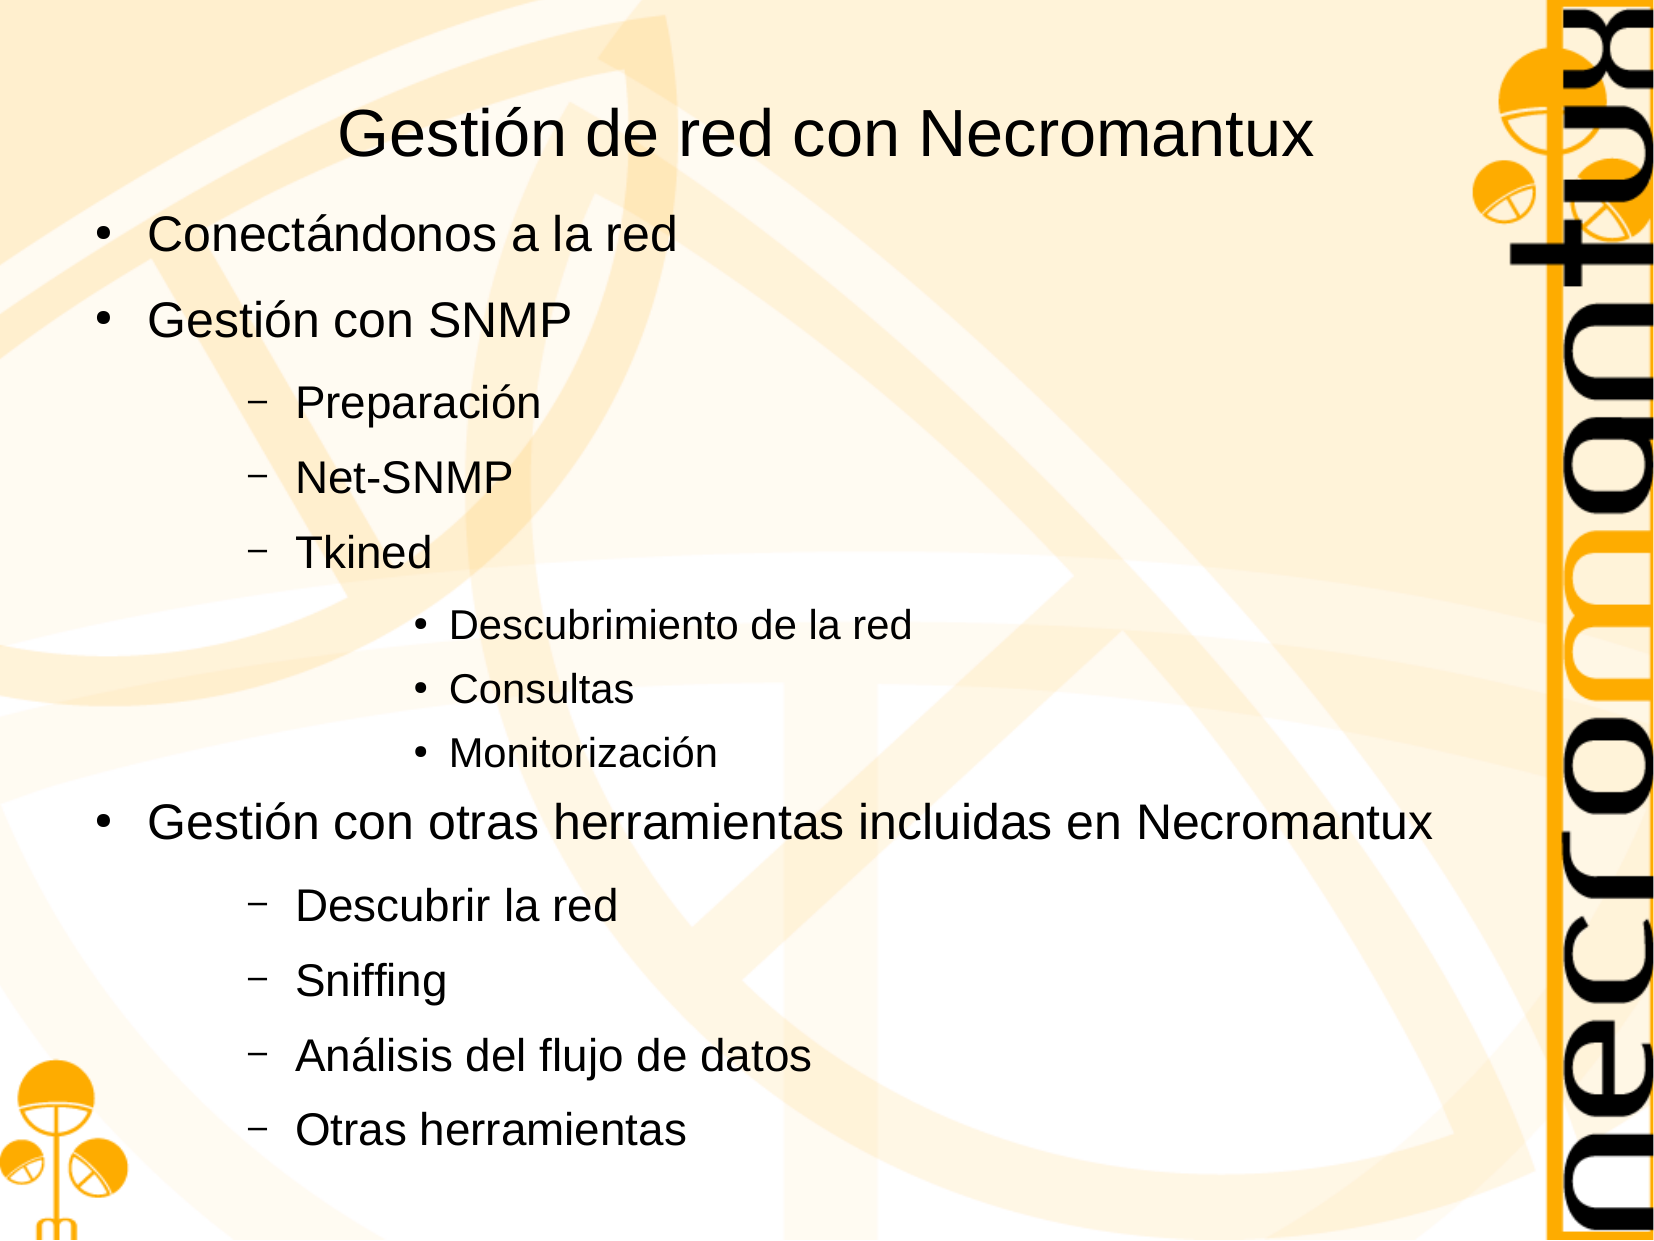

# Gestión de red con Necromantux
Conectándonos a la red
Gestión con SNMP
Preparación
Net-SNMP
Tkined
Descubrimiento de la red
Consultas
Monitorización
Gestión con otras herramientas incluidas en Necromantux
Descubrir la red
Sniffing
Análisis del flujo de datos
Otras herramientas